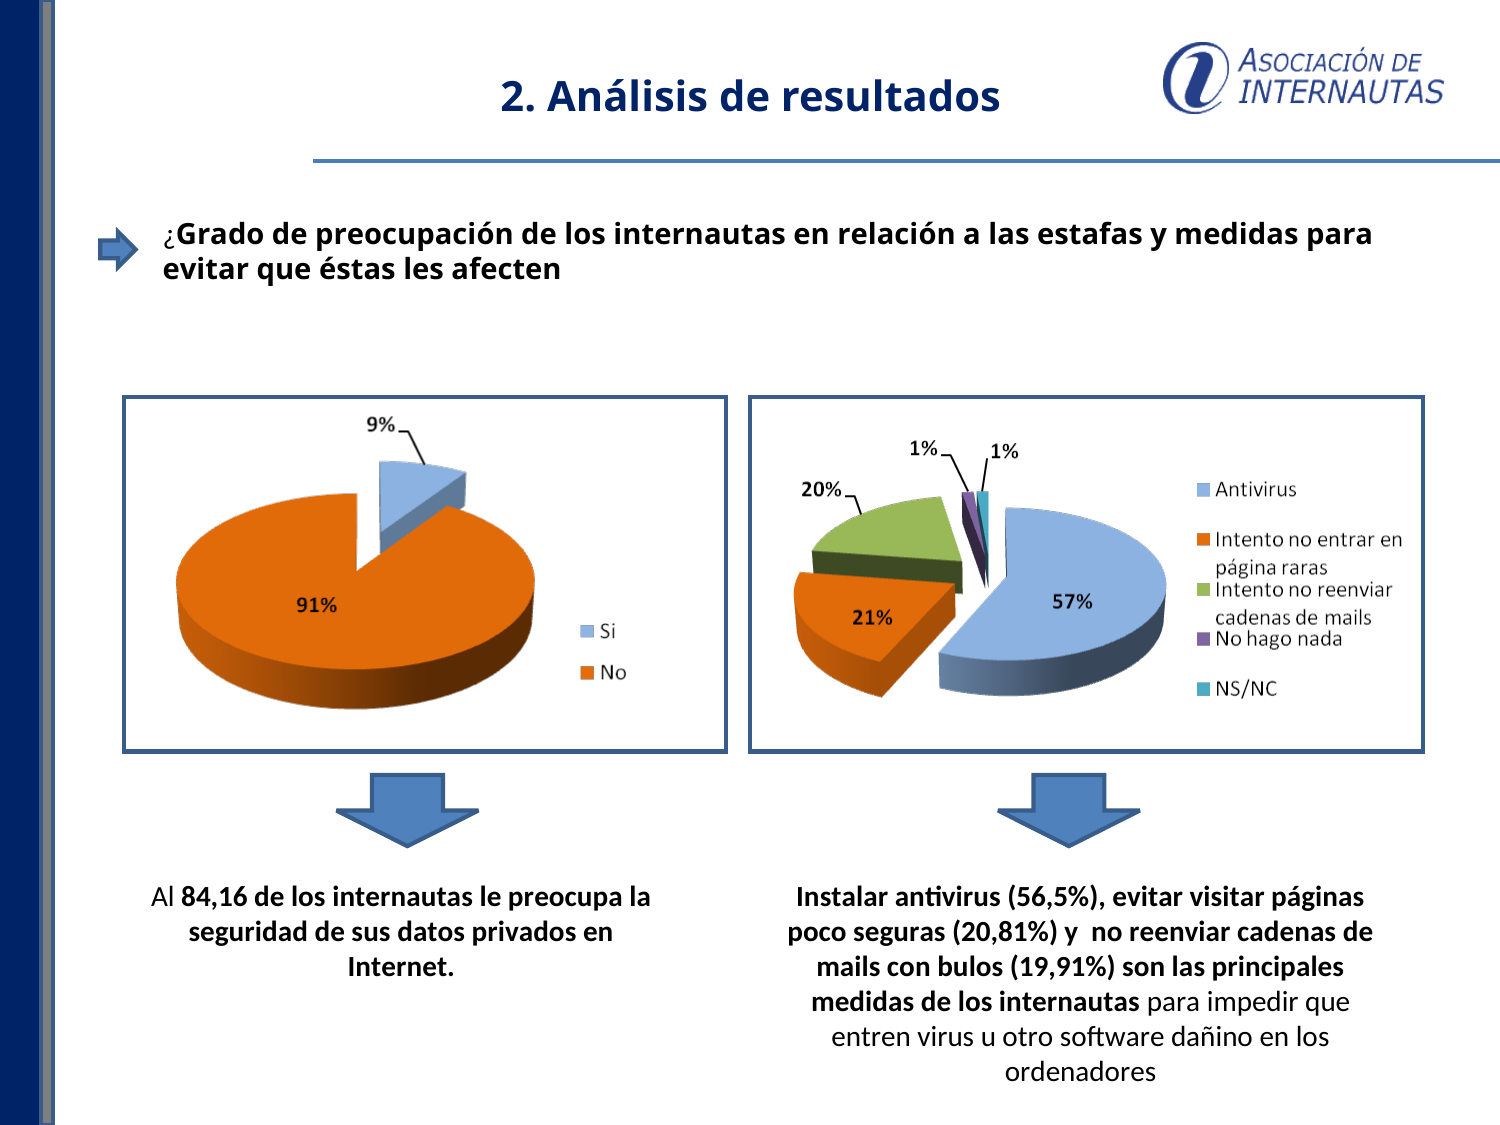

# 2. Análisis de resultados
¿Grado de preocupación de los internautas en relación a las estafas y medidas para evitar que éstas les afecten
Al 84,16 de los internautas le preocupa la seguridad de sus datos privados en Internet.
Instalar antivirus (56,5%), evitar visitar páginas poco seguras (20,81%) y no reenviar cadenas de mails con bulos (19,91%) son las principales medidas de los internautas para impedir que entren virus u otro software dañino en los ordenadores